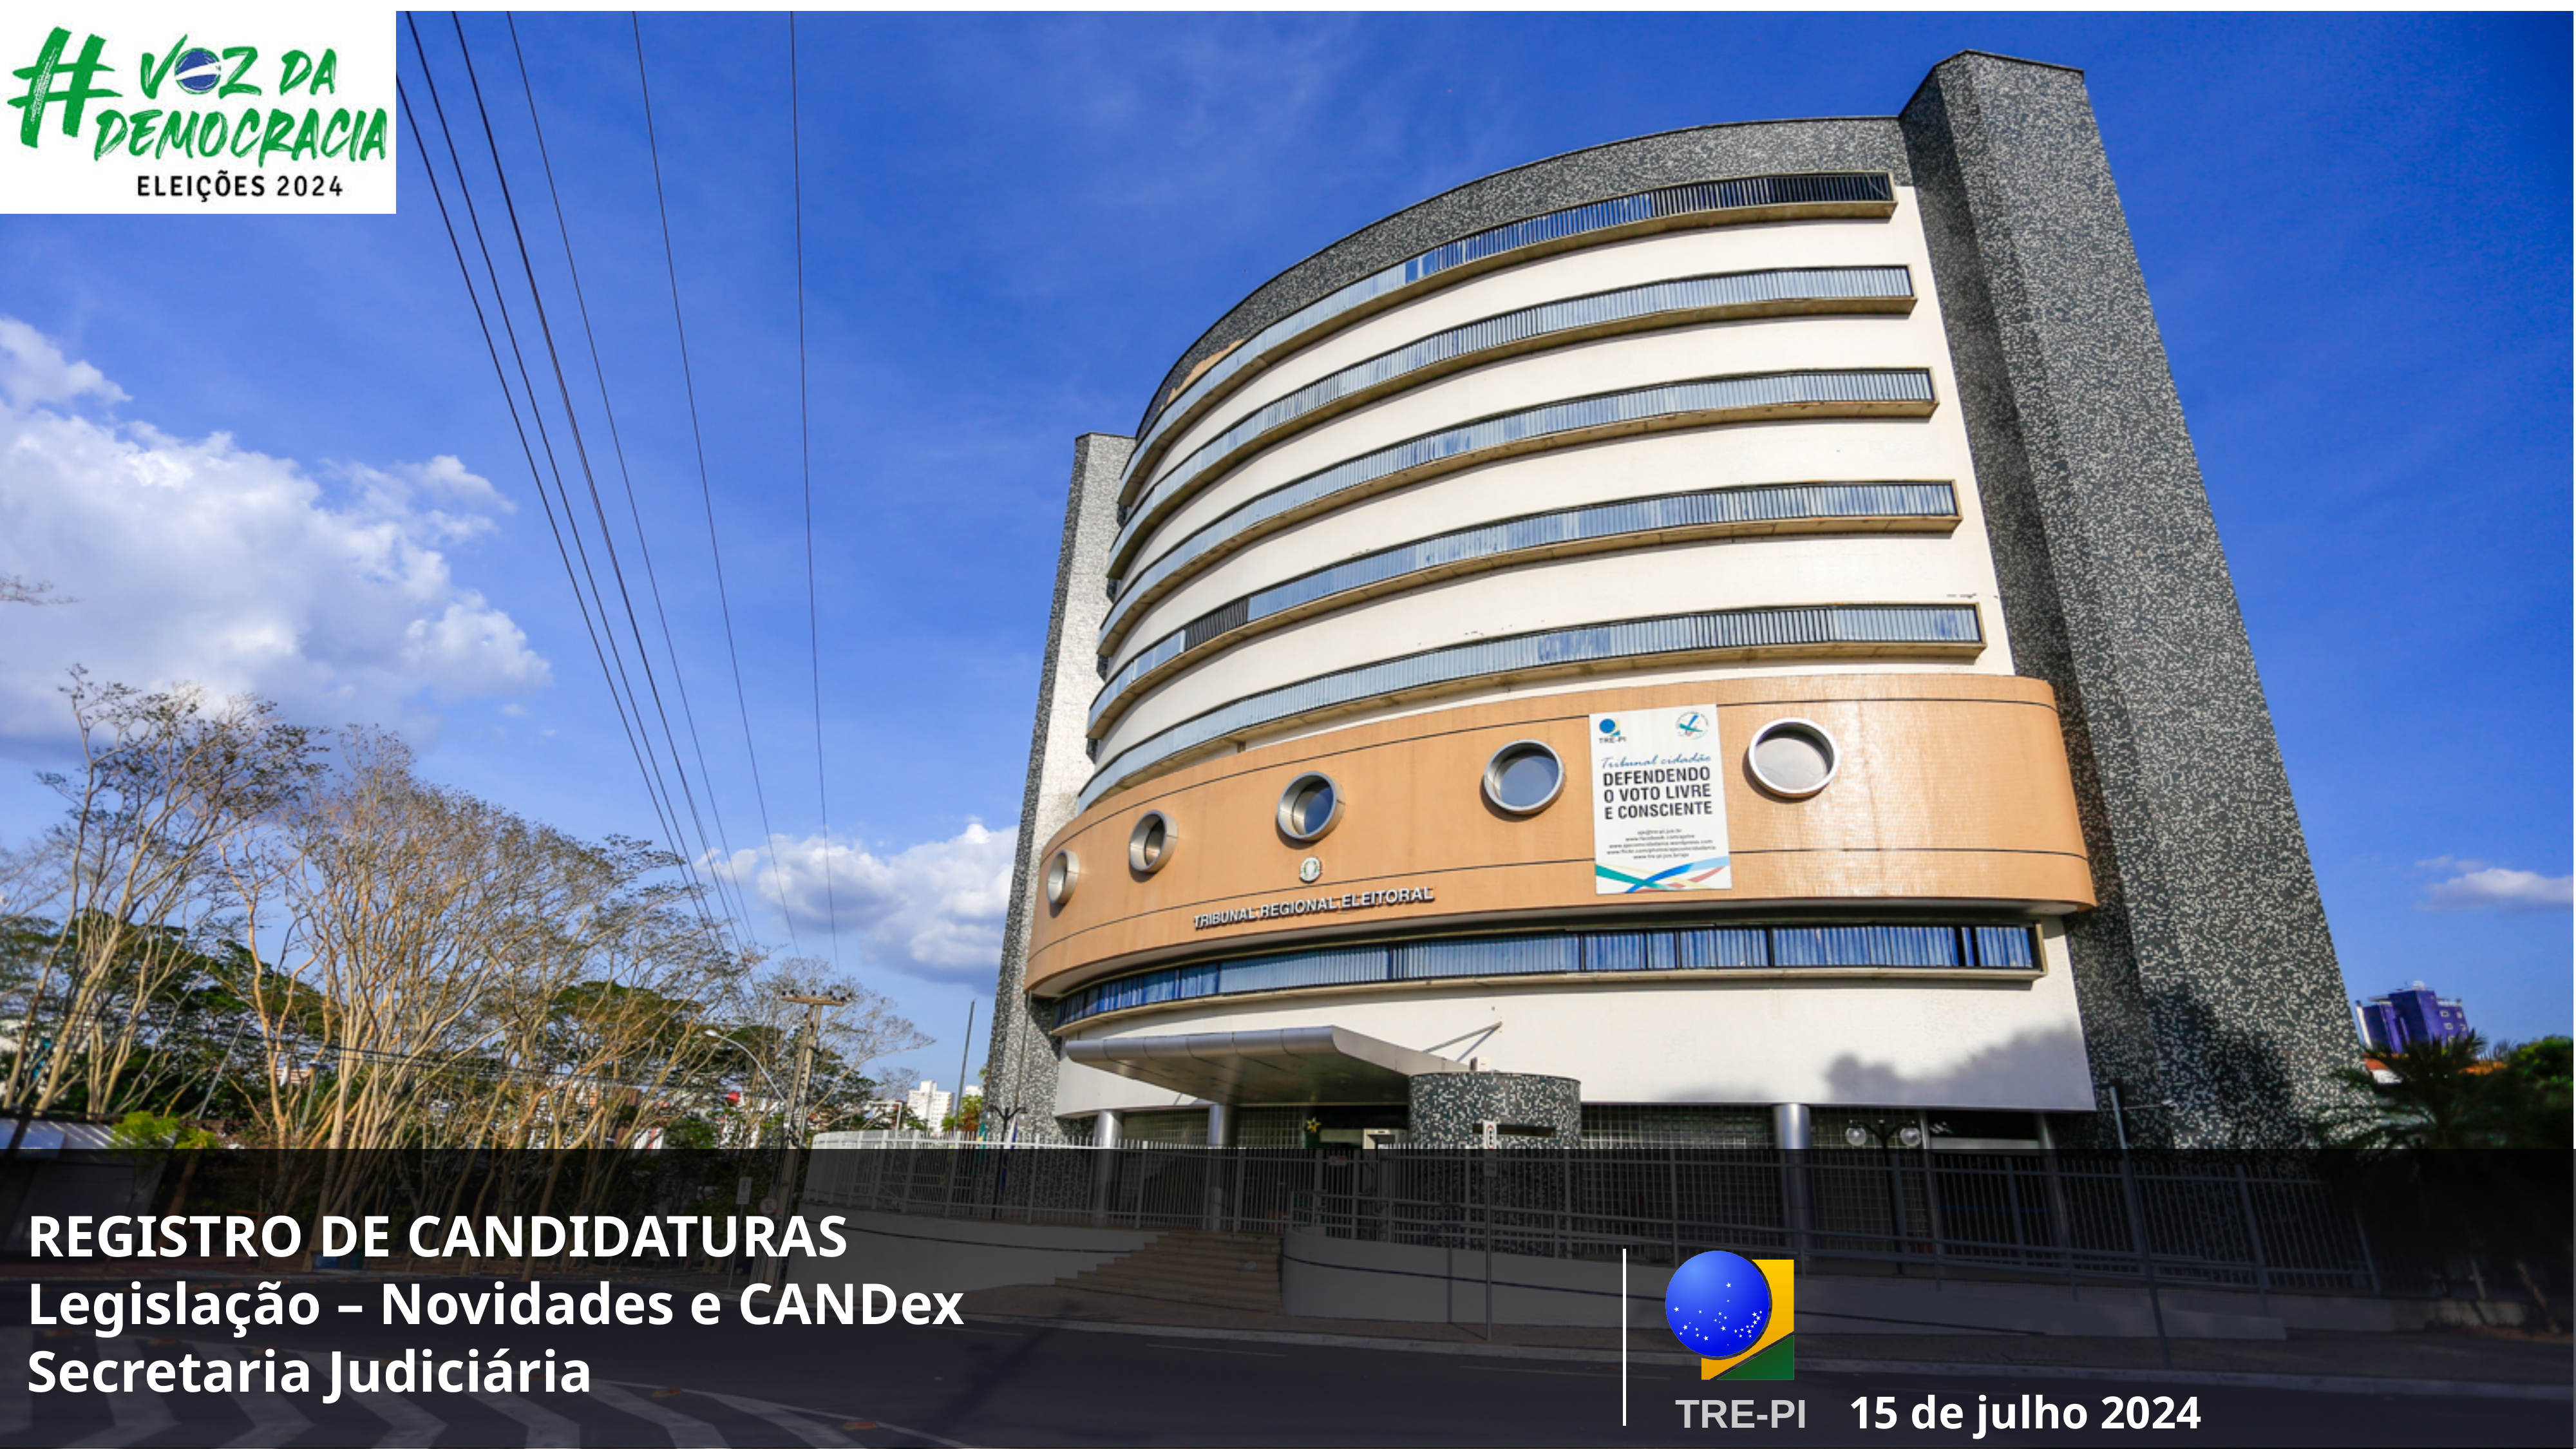

# REGISTRO DE CANDIDATURAS Legislação – Novidades e CANDex Secretaria Judiciária
15 de julho 2024
TRE-PI